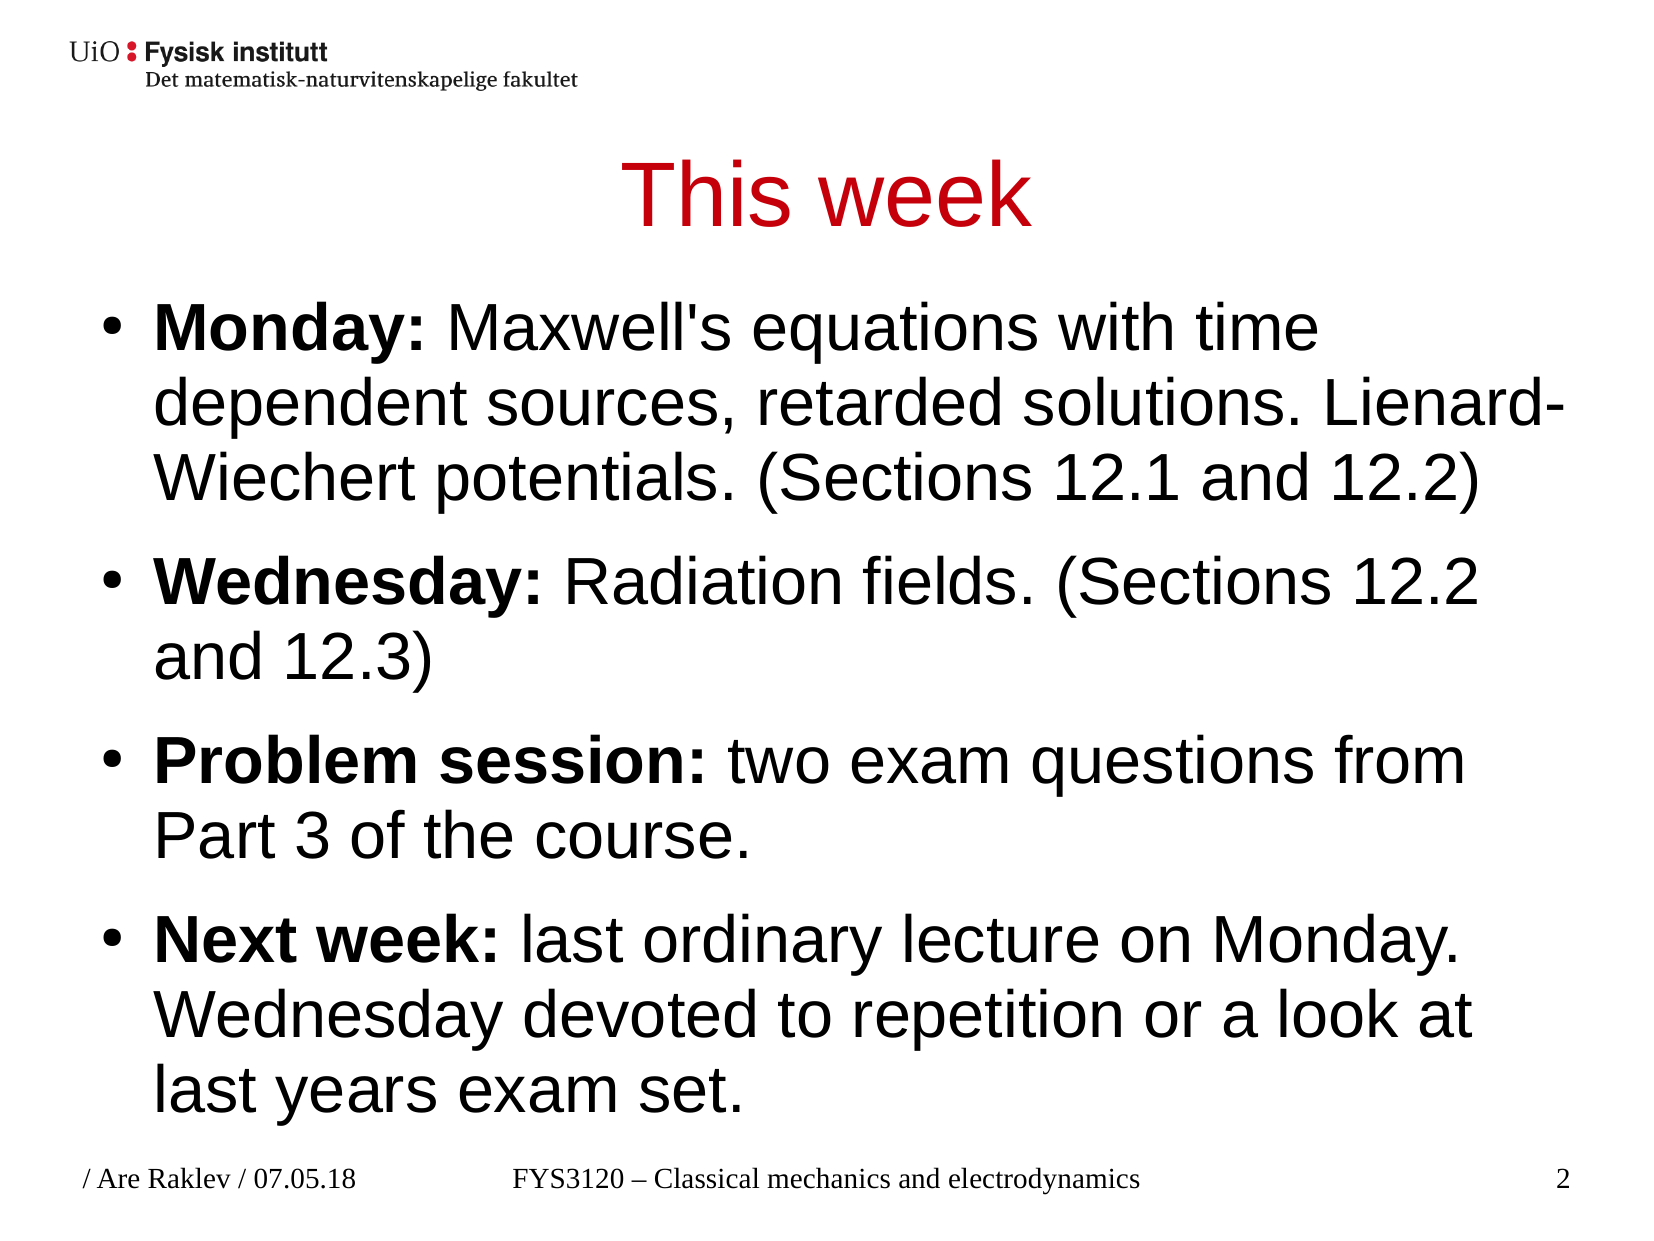

# This week
Monday: Maxwell's equations with time dependent sources, retarded solutions. Lienard-Wiechert potentials. (Sections 12.1 and 12.2)
Wednesday: Radiation fields. (Sections 12.2 and 12.3)
Problem session: two exam questions from Part 3 of the course.
Next week: last ordinary lecture on Monday. Wednesday devoted to repetition or a look at last years exam set.
/ Are Raklev / 07.05.18
FYS3120 – Classical mechanics and electrodynamics
2